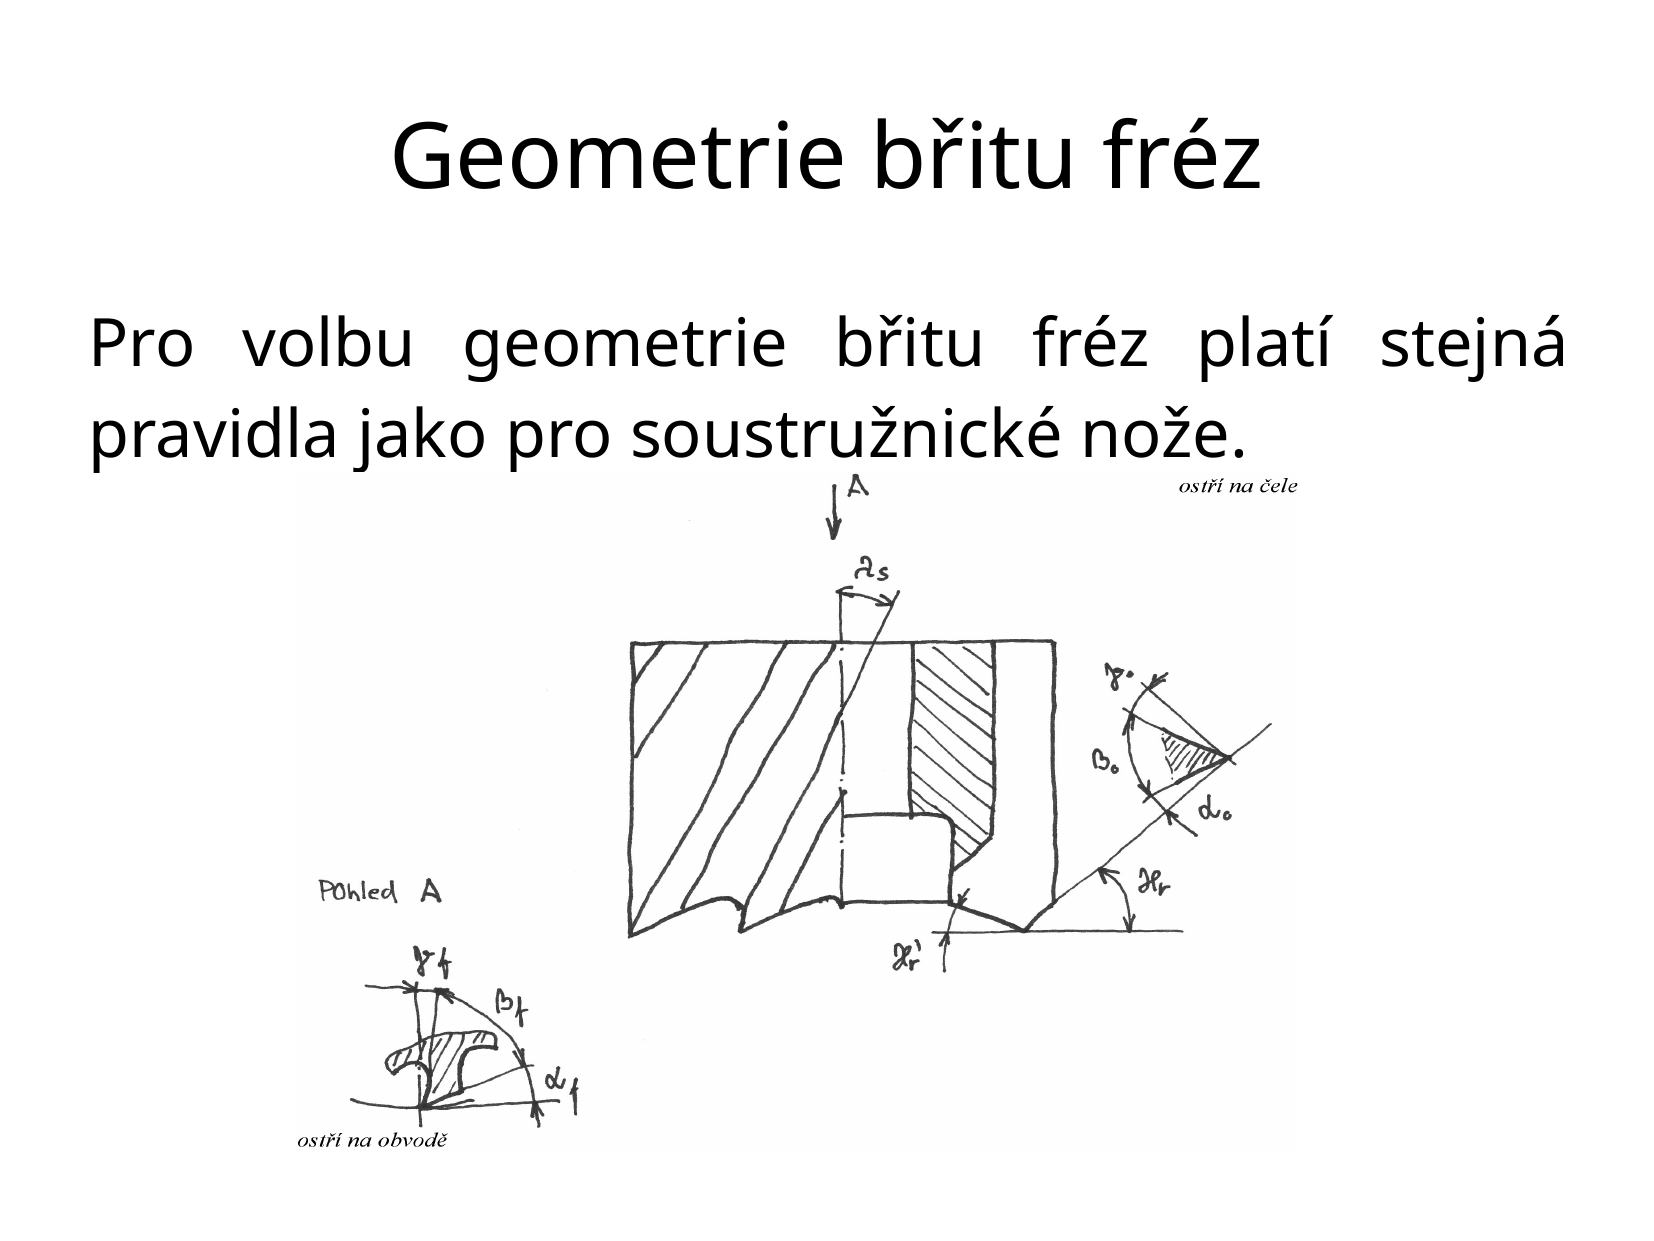

# Geometrie břitu fréz
Pro volbu geometrie břitu fréz platí stejná pravidla jako pro soustružnické nože.